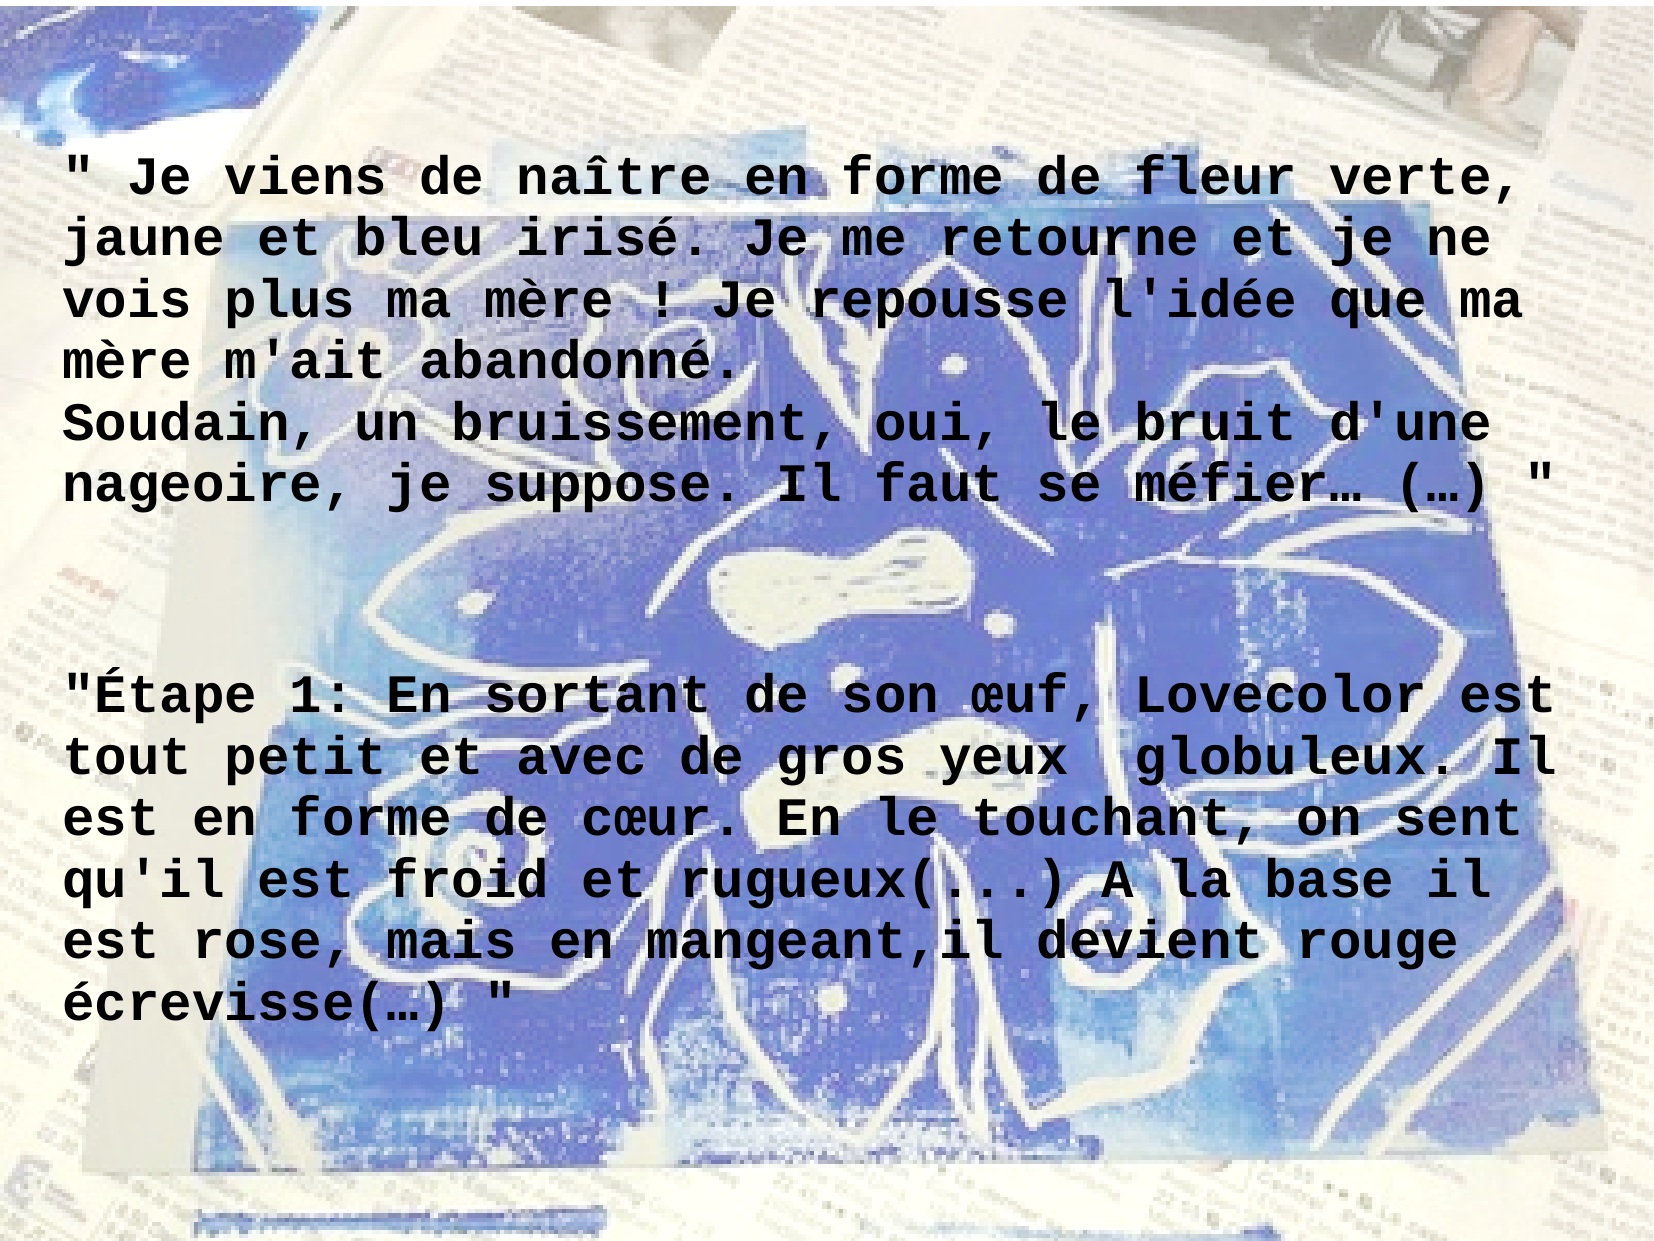

" Je viens de naître en forme de fleur verte, jaune et bleu irisé. Je me retourne et je ne vois plus ma mère ! Je repousse l'idée que ma mère m'ait abandonné.
Soudain, un bruissement, oui, le bruit d'une nageoire, je suppose. Il faut se méfier… (…) "
"Étape 1: En sortant de son œuf, Lovecolor est tout petit et avec de gros yeux globuleux. Il est en forme de cœur. En le touchant, on sent qu'il est froid et rugueux(...) A la base il est rose, mais en mangeant,il devient rouge écrevisse(…) "